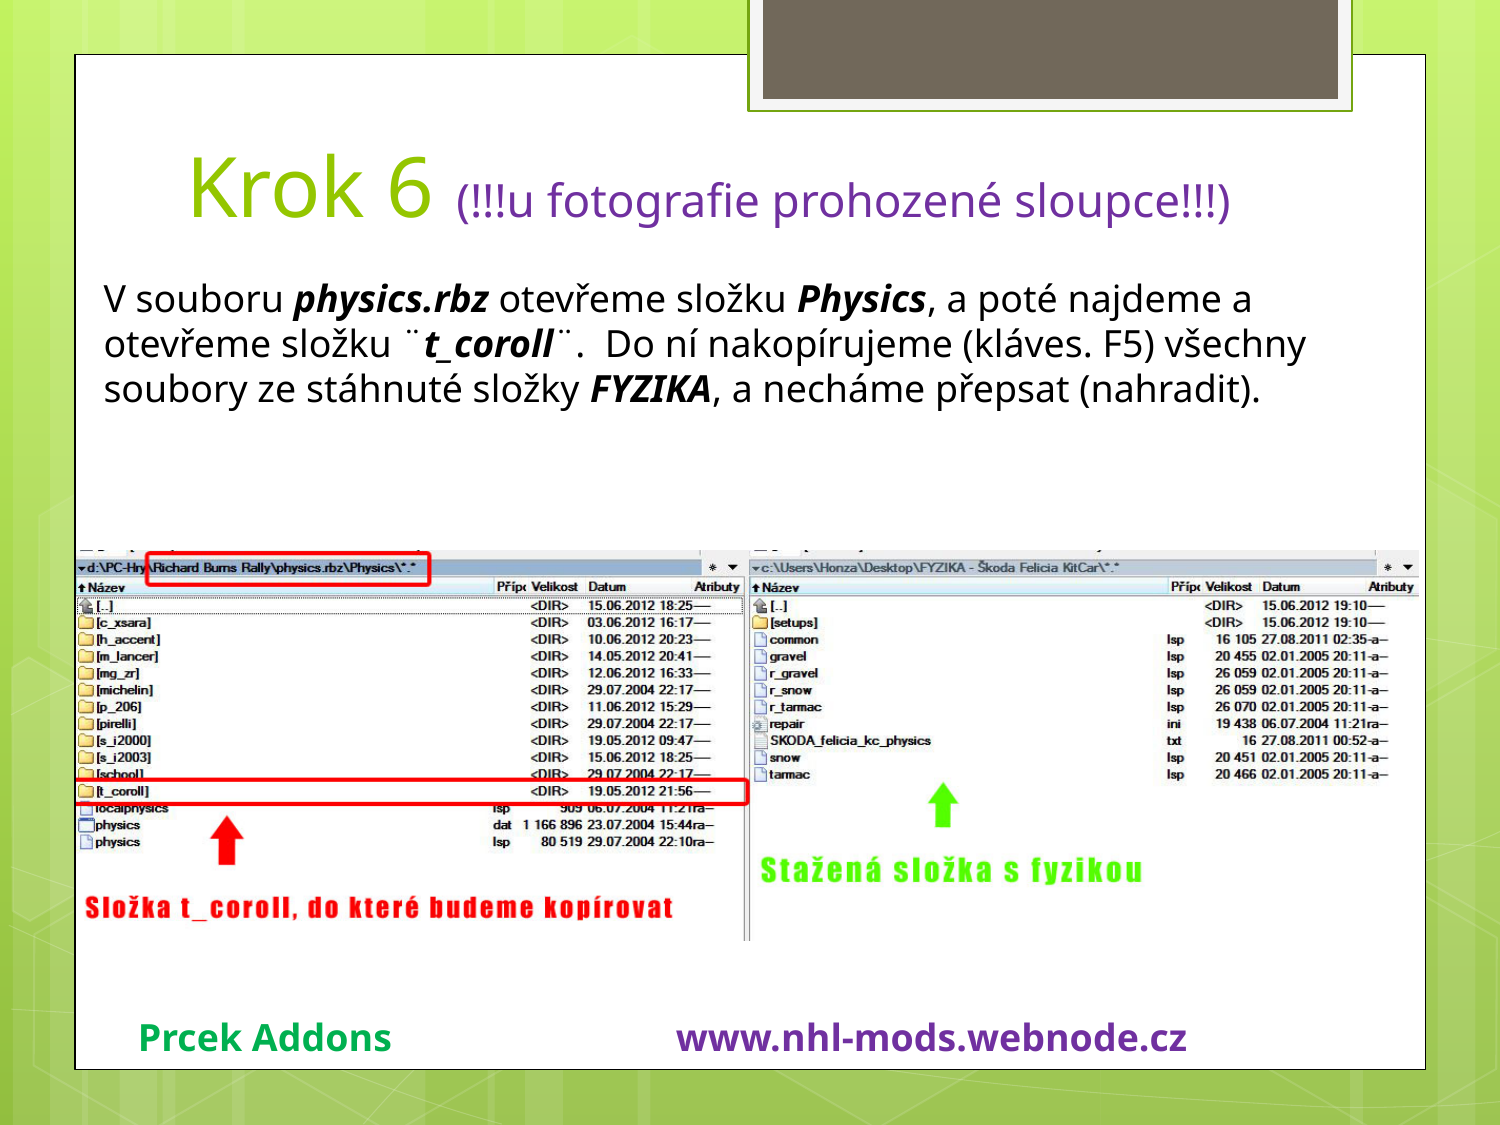

# Krok 6 (!!!u fotografie prohozené sloupce!!!)
V souboru physics.rbz otevřeme složku Physics, a poté najdeme a otevřeme složku ¨t_coroll¨. Do ní nakopírujeme (kláves. F5) všechny soubory ze stáhnuté složky FYZIKA, a necháme přepsat (nahradit).
Prcek Addons 			 www.nhl-mods.webnode.cz